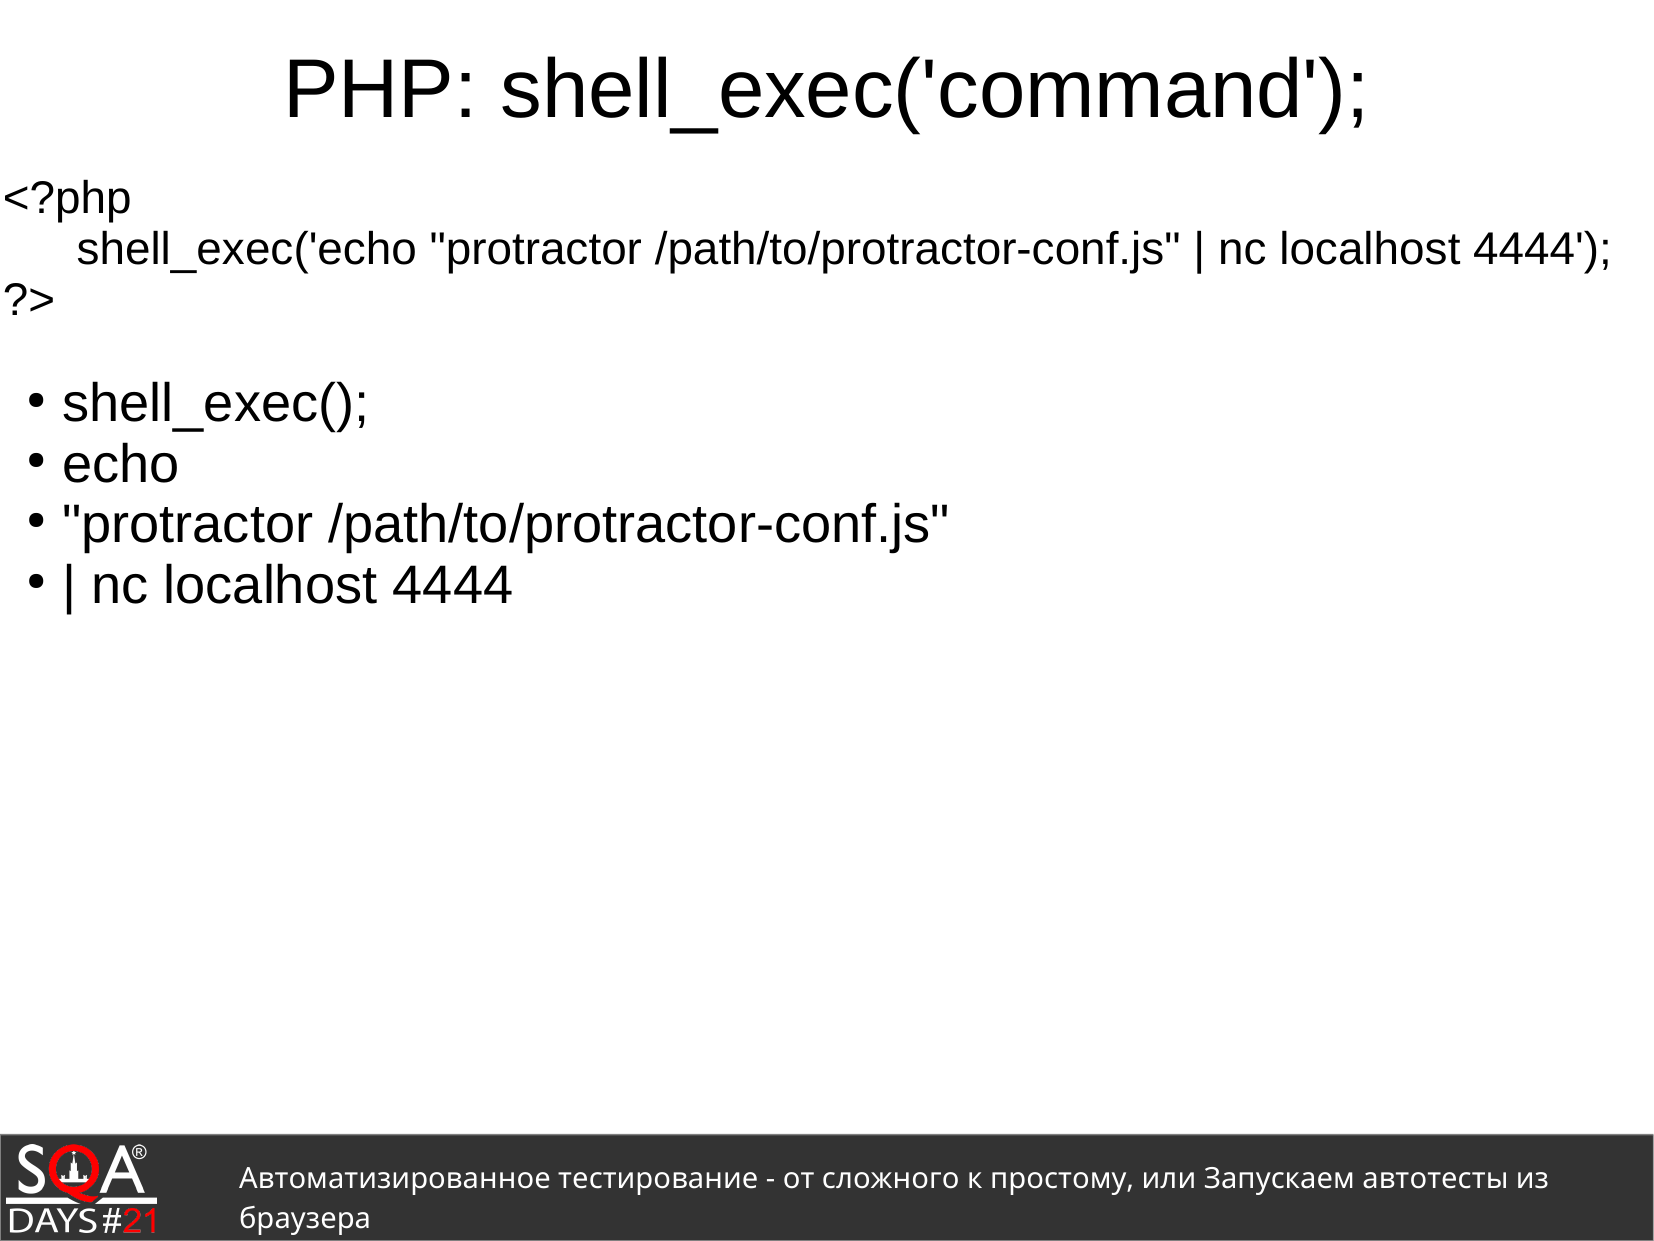

PHP: shell_exec('command');
<?php
	shell_exec('echo "protractor /path/to/protractor-conf.js" | nc localhost 4444');
?>
shell_exec();
echo
"protractor /path/to/protractor-conf.js"
| nc localhost 4444
Автоматизированное тестирование - от сложного к простому, или Запускаем автотесты из браузера